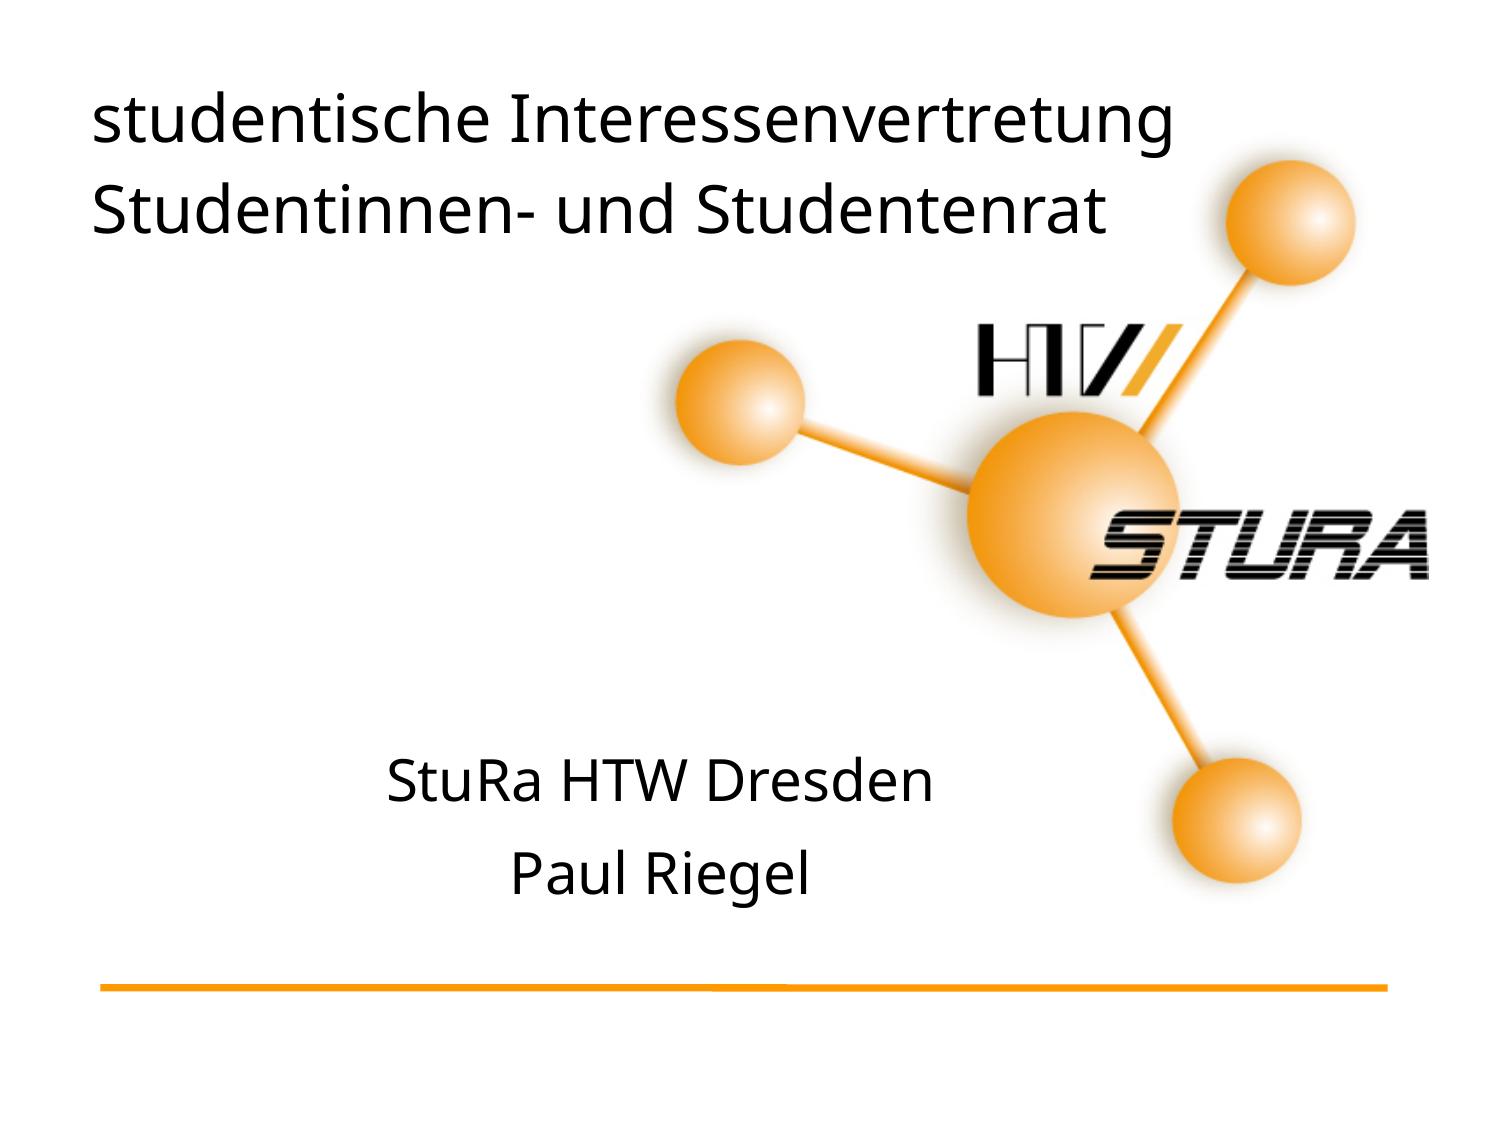

# studentische Interessenvertretung Studentinnen- und Studentenrat
StuRa HTW Dresden
Paul Riegel